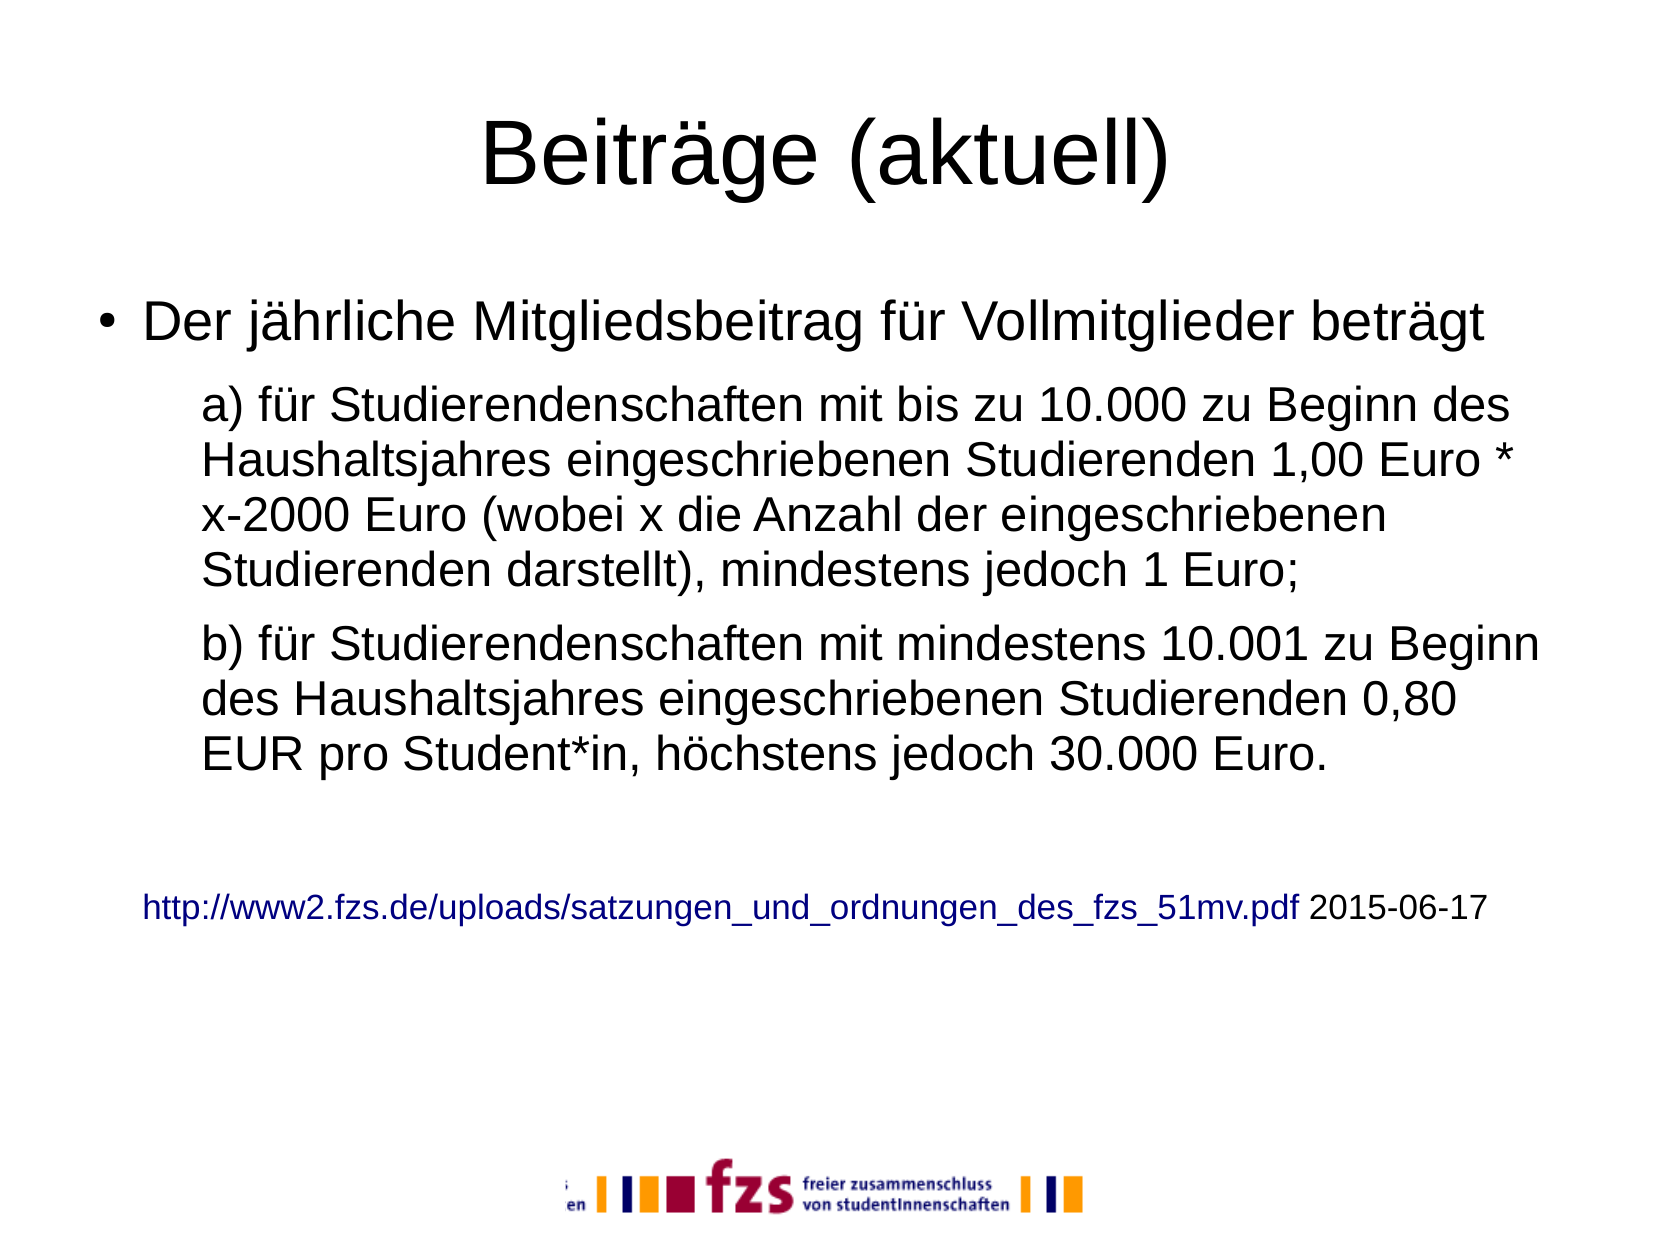

# Beiträge (aktuell)
Der jährliche Mitgliedsbeitrag für Vollmitglieder beträgt
a) für Studierendenschaften mit bis zu 10.000 zu Beginn des Haushaltsjahres eingeschriebenen Studierenden 1,00 Euro * x-2000 Euro (wobei x die Anzahl der eingeschriebenen Studierenden darstellt), mindestens jedoch 1 Euro;
b) für Studierendenschaften mit mindestens 10.001 zu Beginn des Haushaltsjahres eingeschriebenen Studierenden 0,80 EUR pro Student*in, höchstens jedoch 30.000 Euro.
http://www2.fzs.de/uploads/satzungen_und_ordnungen_des_fzs_51mv.pdf 2015-06-17